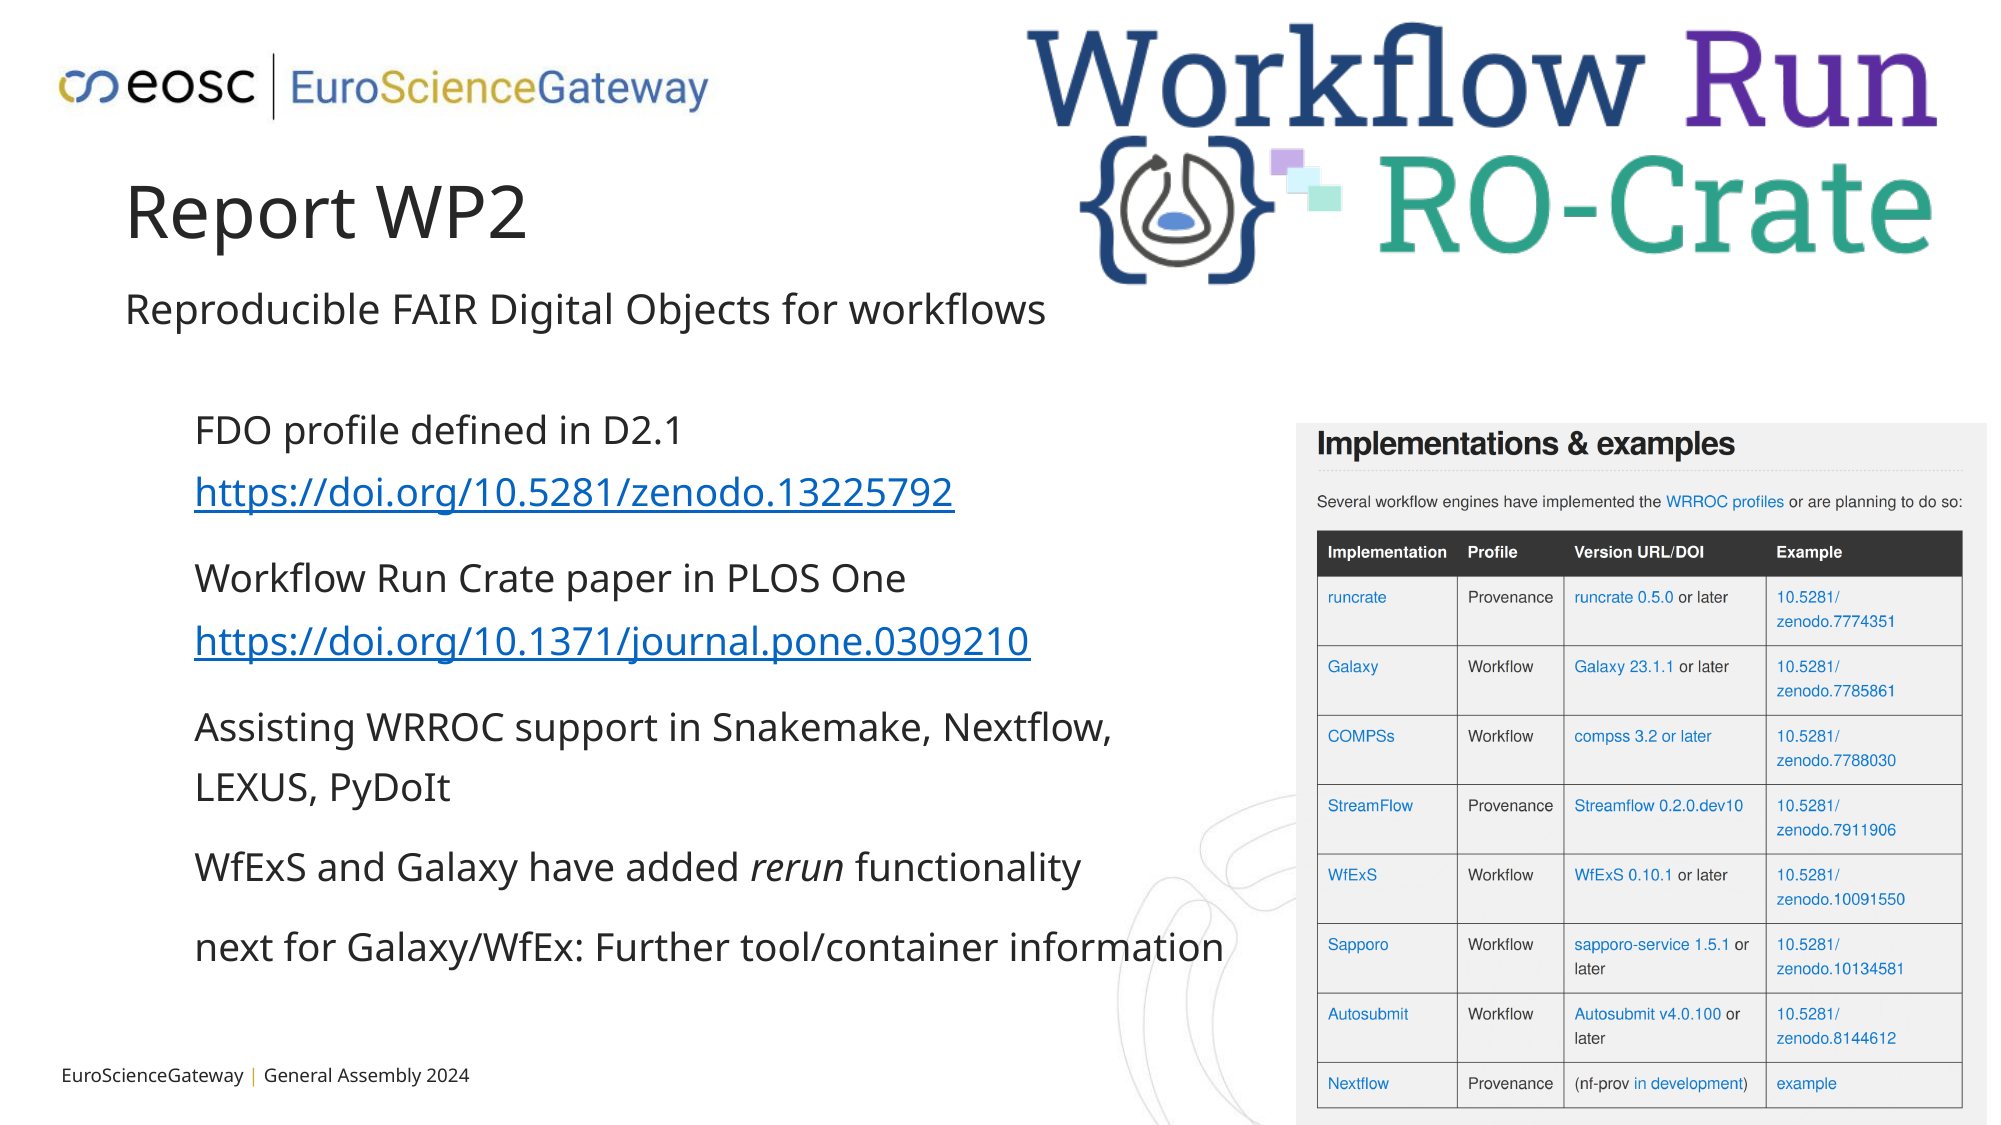

Report WP2
Reproducible FAIR Digital Objects for workflows
# FDO profile defined in D2.1 https://doi.org/10.5281/zenodo.13225792
Workflow Run Crate paper in PLOS One https://doi.org/10.1371/journal.pone.0309210
Assisting WRROC support in Snakemake, Nextflow, LEXUS, PyDoIt
WfExS and Galaxy have added rerun functionality
next for Galaxy/WfEx: Further tool/container information